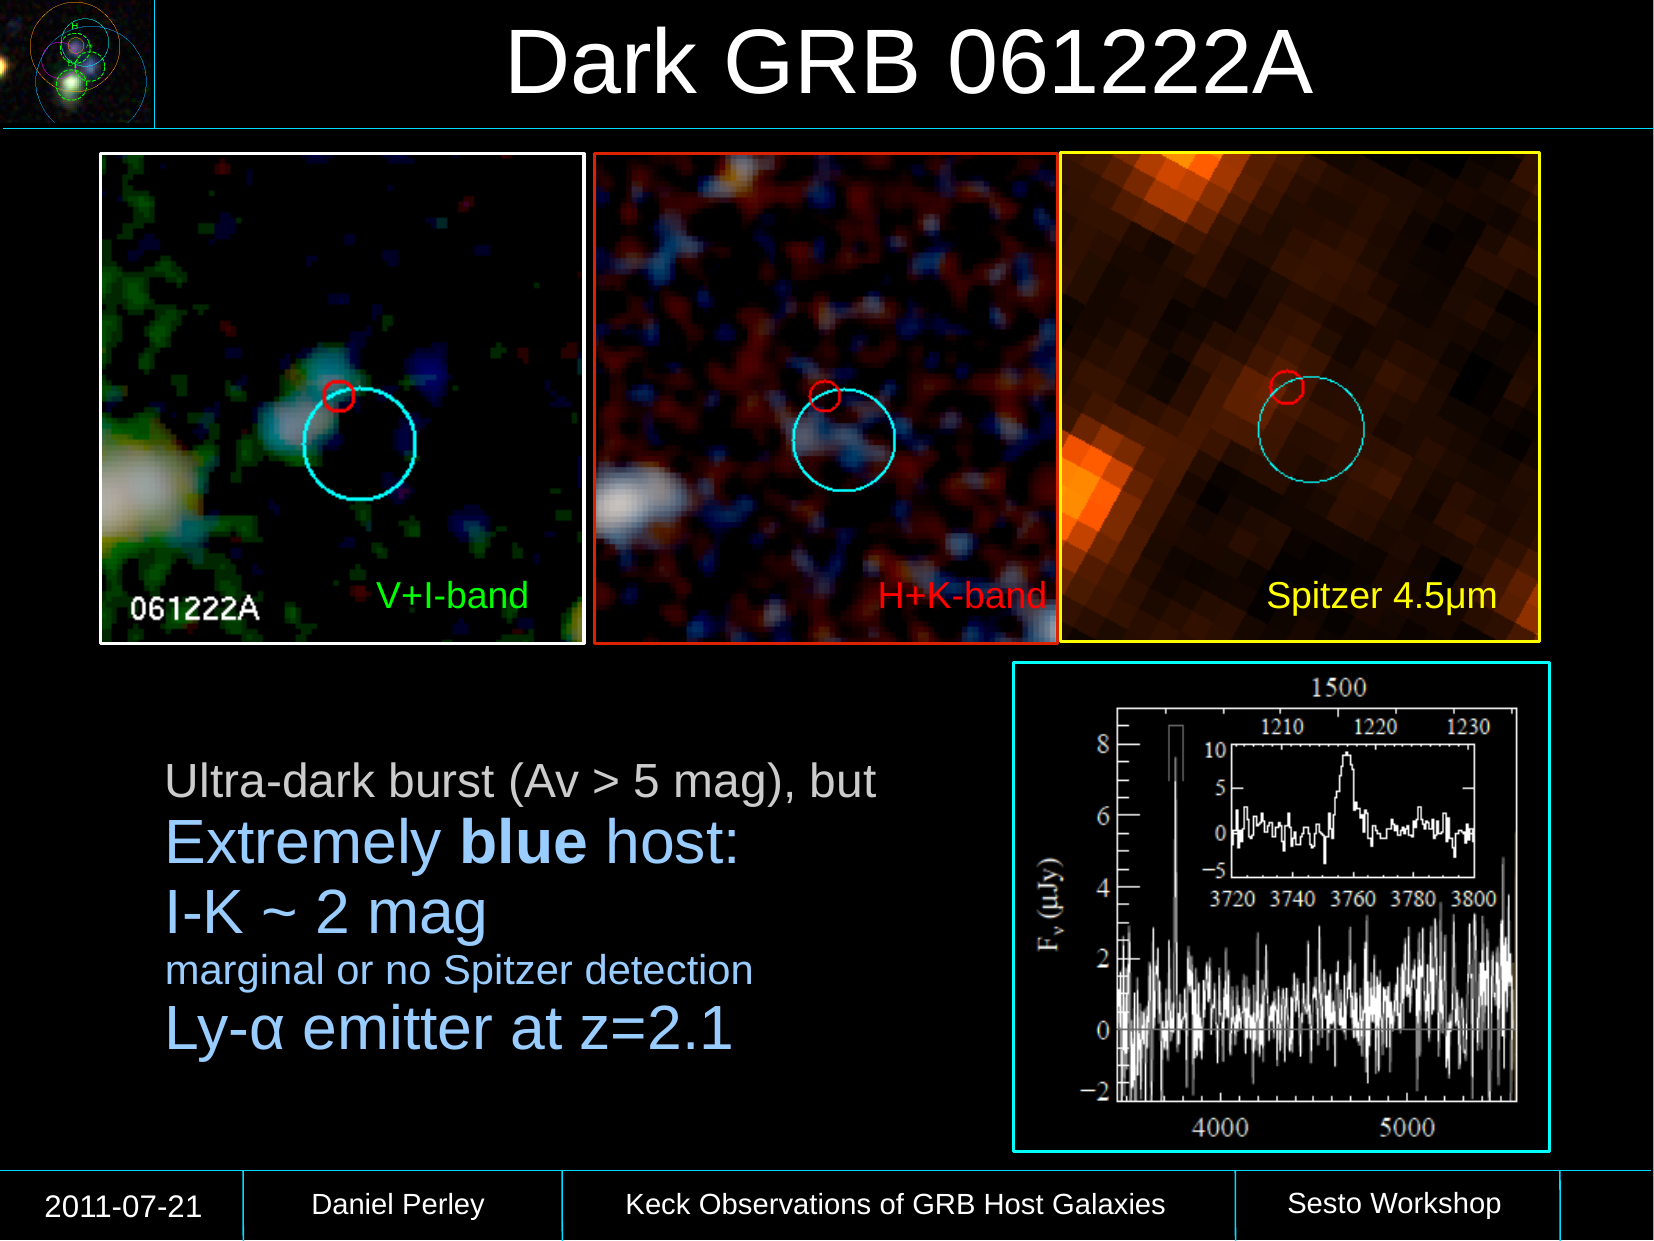

# Dark GRB 061222A
Spitzer 4.5μm
V+I-band
H+K-band
Ultra-dark burst (Av > 5 mag), but
Extremely blue host:
I-K ~ 2 mag
marginal or no Spitzer detection
Ly-α emitter at z=2.1